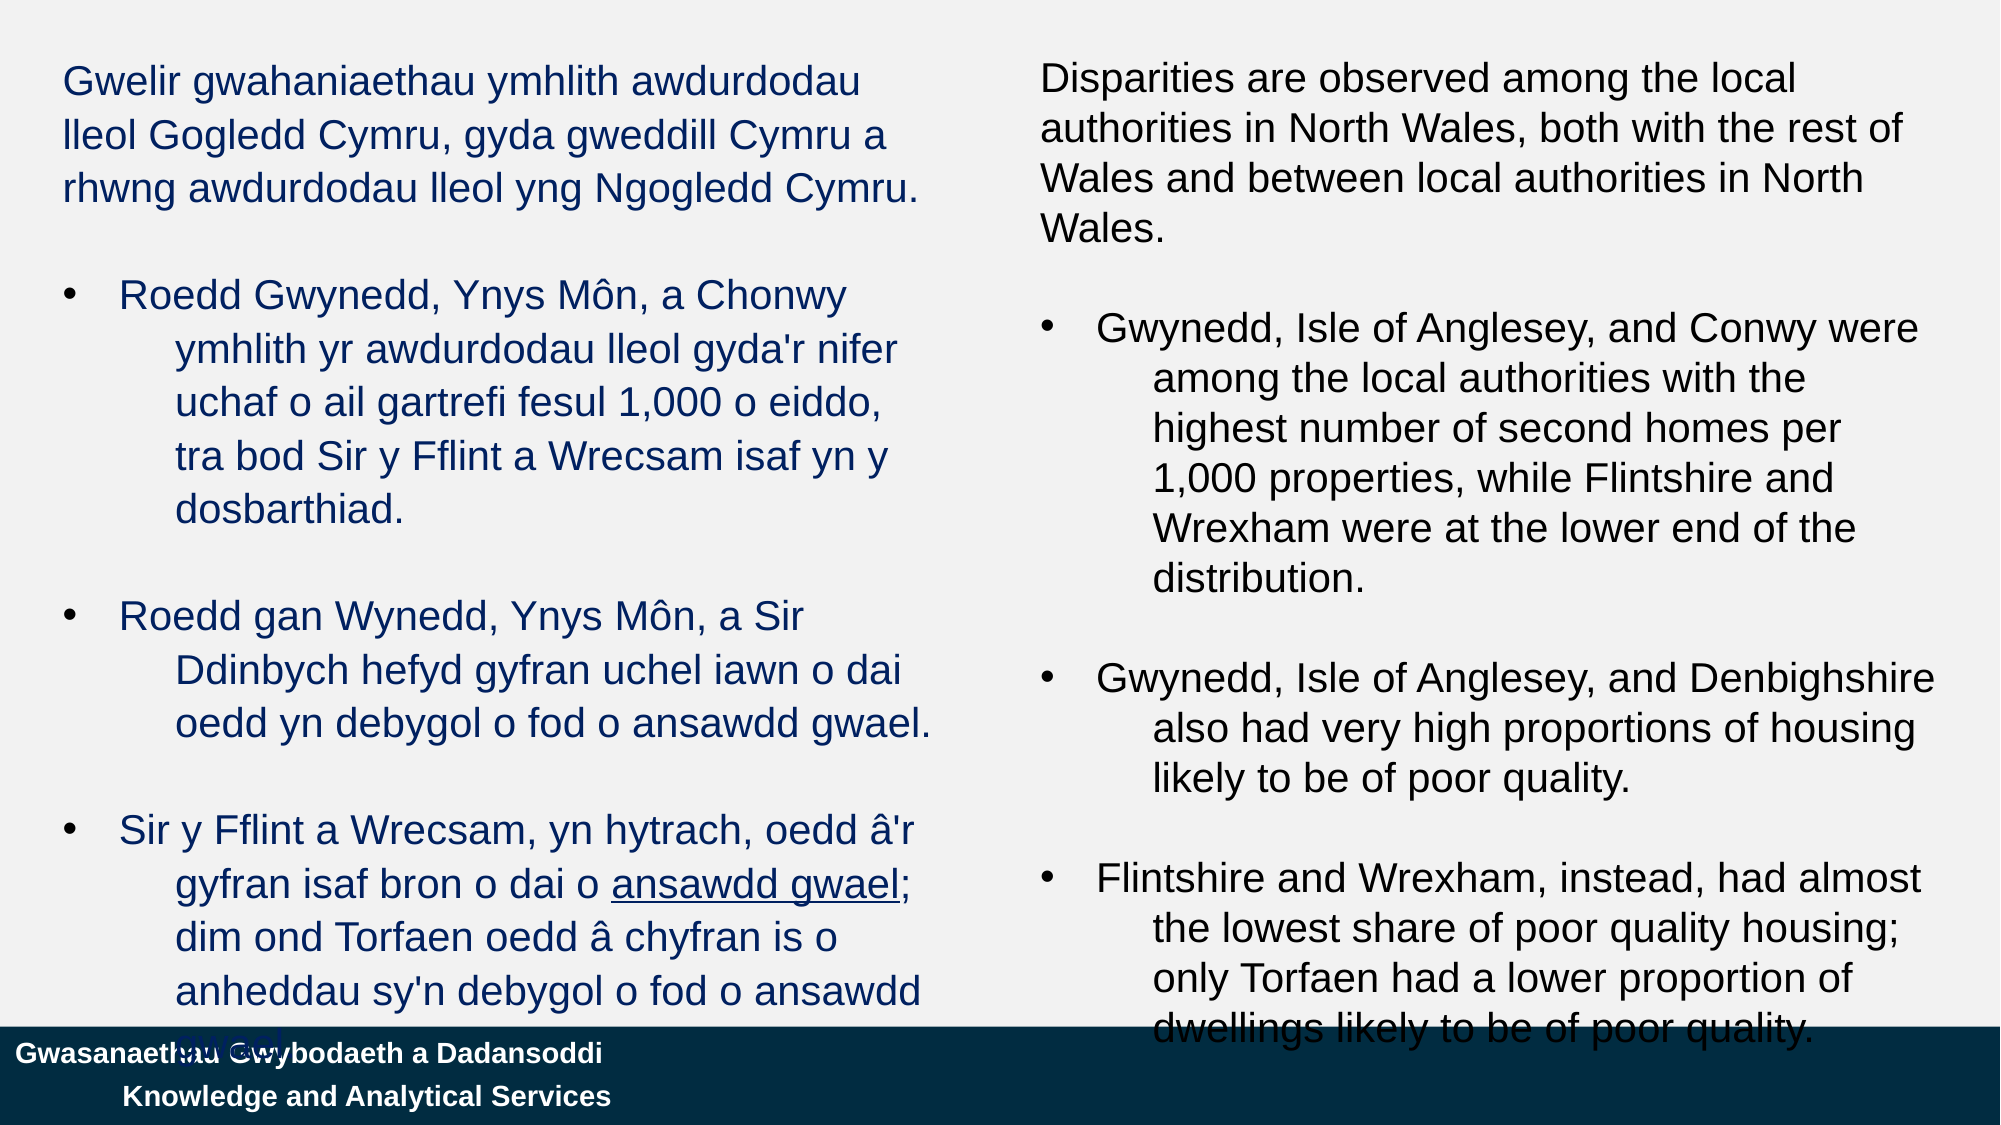

Gwelir gwahaniaethau ymhlith awdurdodau lleol Gogledd Cymru, gyda gweddill Cymru a rhwng awdurdodau lleol yng Ngogledd Cymru.
Roedd Gwynedd, Ynys Môn, a Chonwy ymhlith yr awdurdodau lleol gyda'r nifer uchaf o ail gartrefi fesul 1,000 o eiddo, tra bod Sir y Fflint a Wrecsam isaf yn y dosbarthiad.
Roedd gan Wynedd, Ynys Môn, a Sir Ddinbych hefyd gyfran uchel iawn o dai oedd yn debygol o fod o ansawdd gwael.
Sir y Fflint a Wrecsam, yn hytrach, oedd â'r gyfran isaf bron o dai o ansawdd gwael; dim ond Torfaen oedd â chyfran is o anheddau sy'n debygol o fod o ansawdd gwael.
Disparities are observed among the local authorities in North Wales, both with the rest of Wales and between local authorities in North Wales.
Gwynedd, Isle of Anglesey, and Conwy were among the local authorities with the highest number of second homes per 1,000 properties, while Flintshire and Wrexham were at the lower end of the distribution.
Gwynedd, Isle of Anglesey, and Denbighshire also had very high proportions of housing likely to be of poor quality.
Flintshire and Wrexham, instead, had almost the lowest share of poor quality housing; only Torfaen had a lower proportion of dwellings likely to be of poor quality.
Gwasanaethau Gwybodaeth a Dadansoddi
Knowledge and Analytical Services